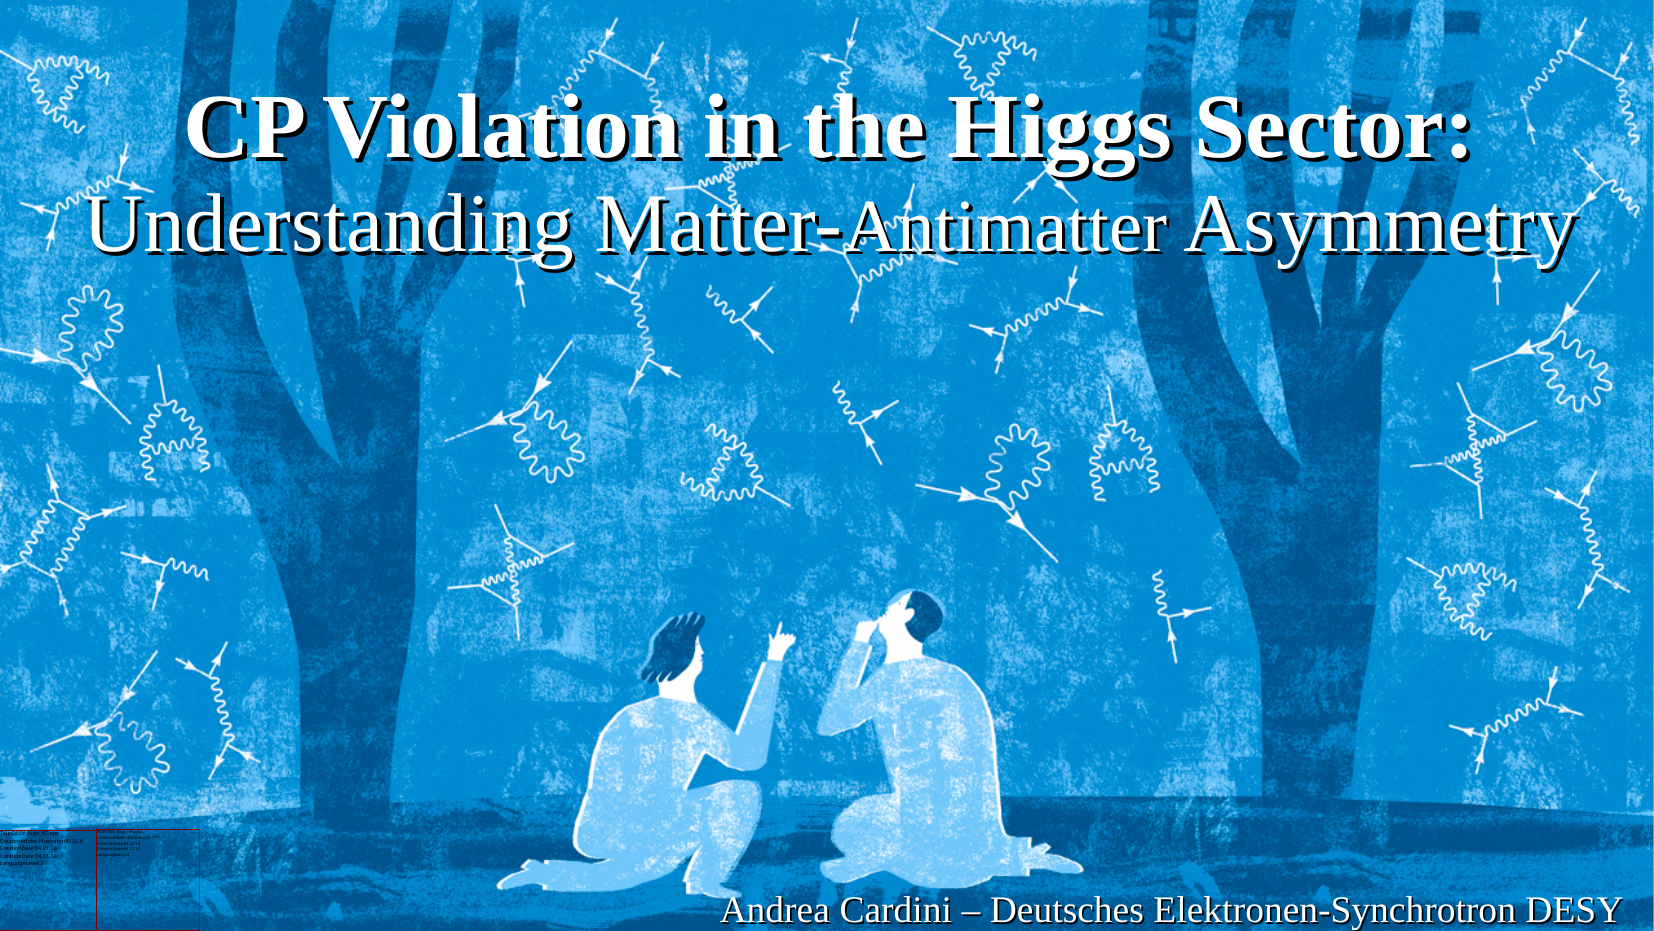

# CP Violation in the Higgs Sector: Understanding Matter-Antimatter Asymmetry
Andrea Cardini – Deutsches Elektronen-Synchrotron DESY